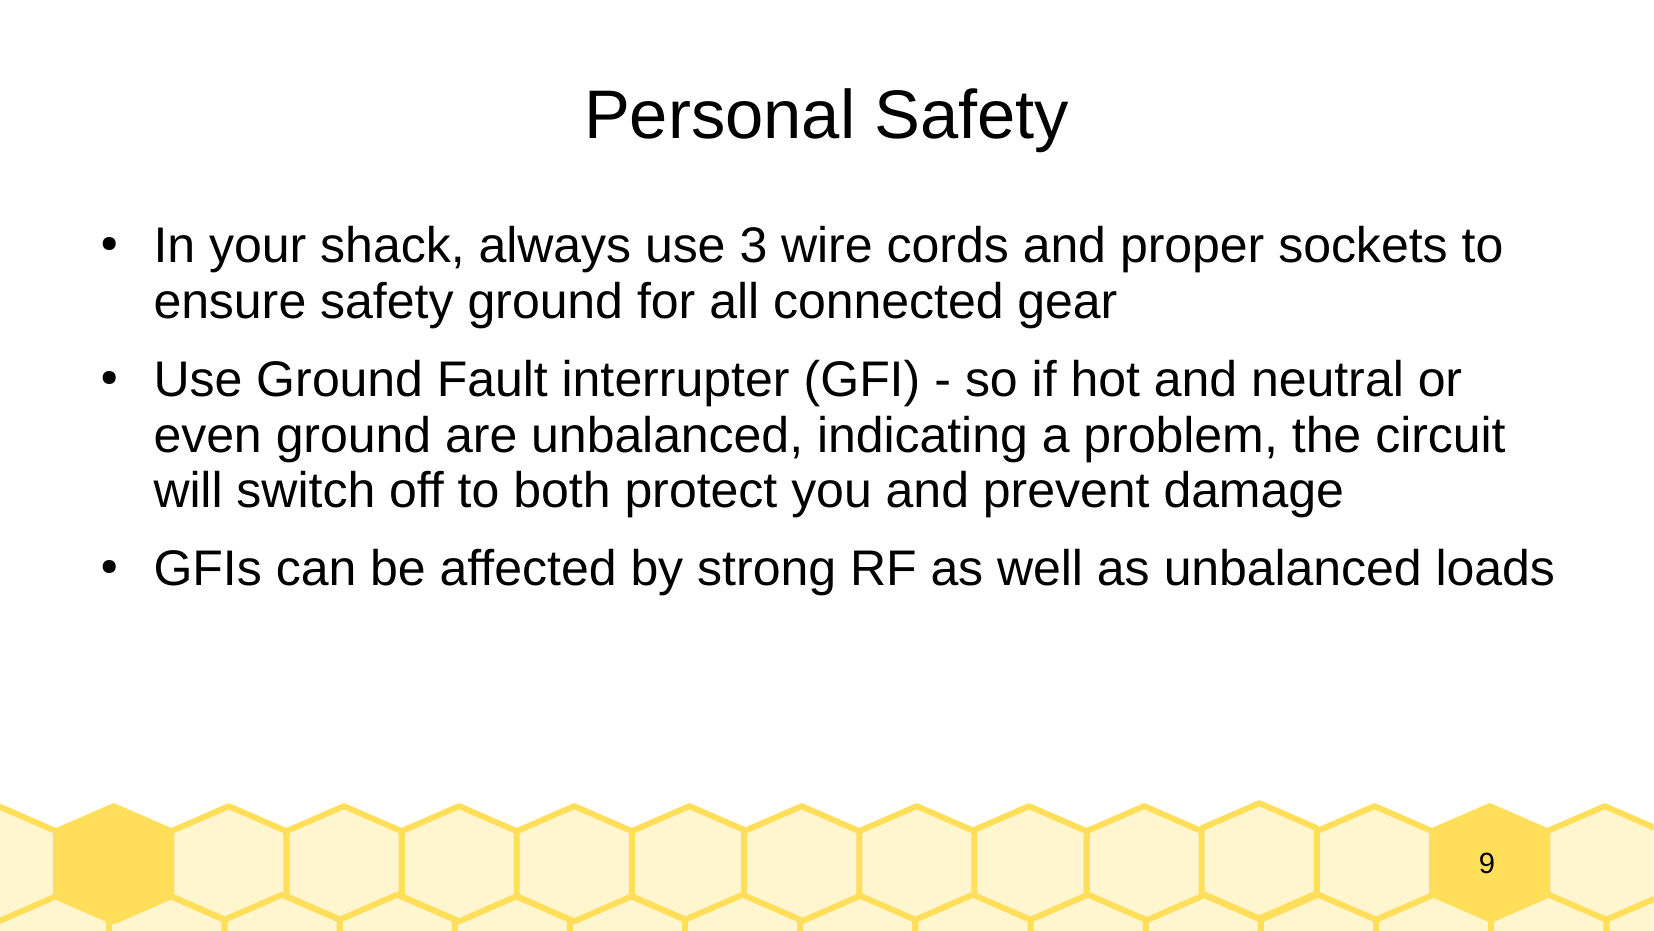

# Personal Safety
In your shack, always use 3 wire cords and proper sockets to ensure safety ground for all connected gear
Use Ground Fault interrupter (GFI) - so if hot and neutral or even ground are unbalanced, indicating a problem, the circuit will switch off to both protect you and prevent damage
GFIs can be affected by strong RF as well as unbalanced loads